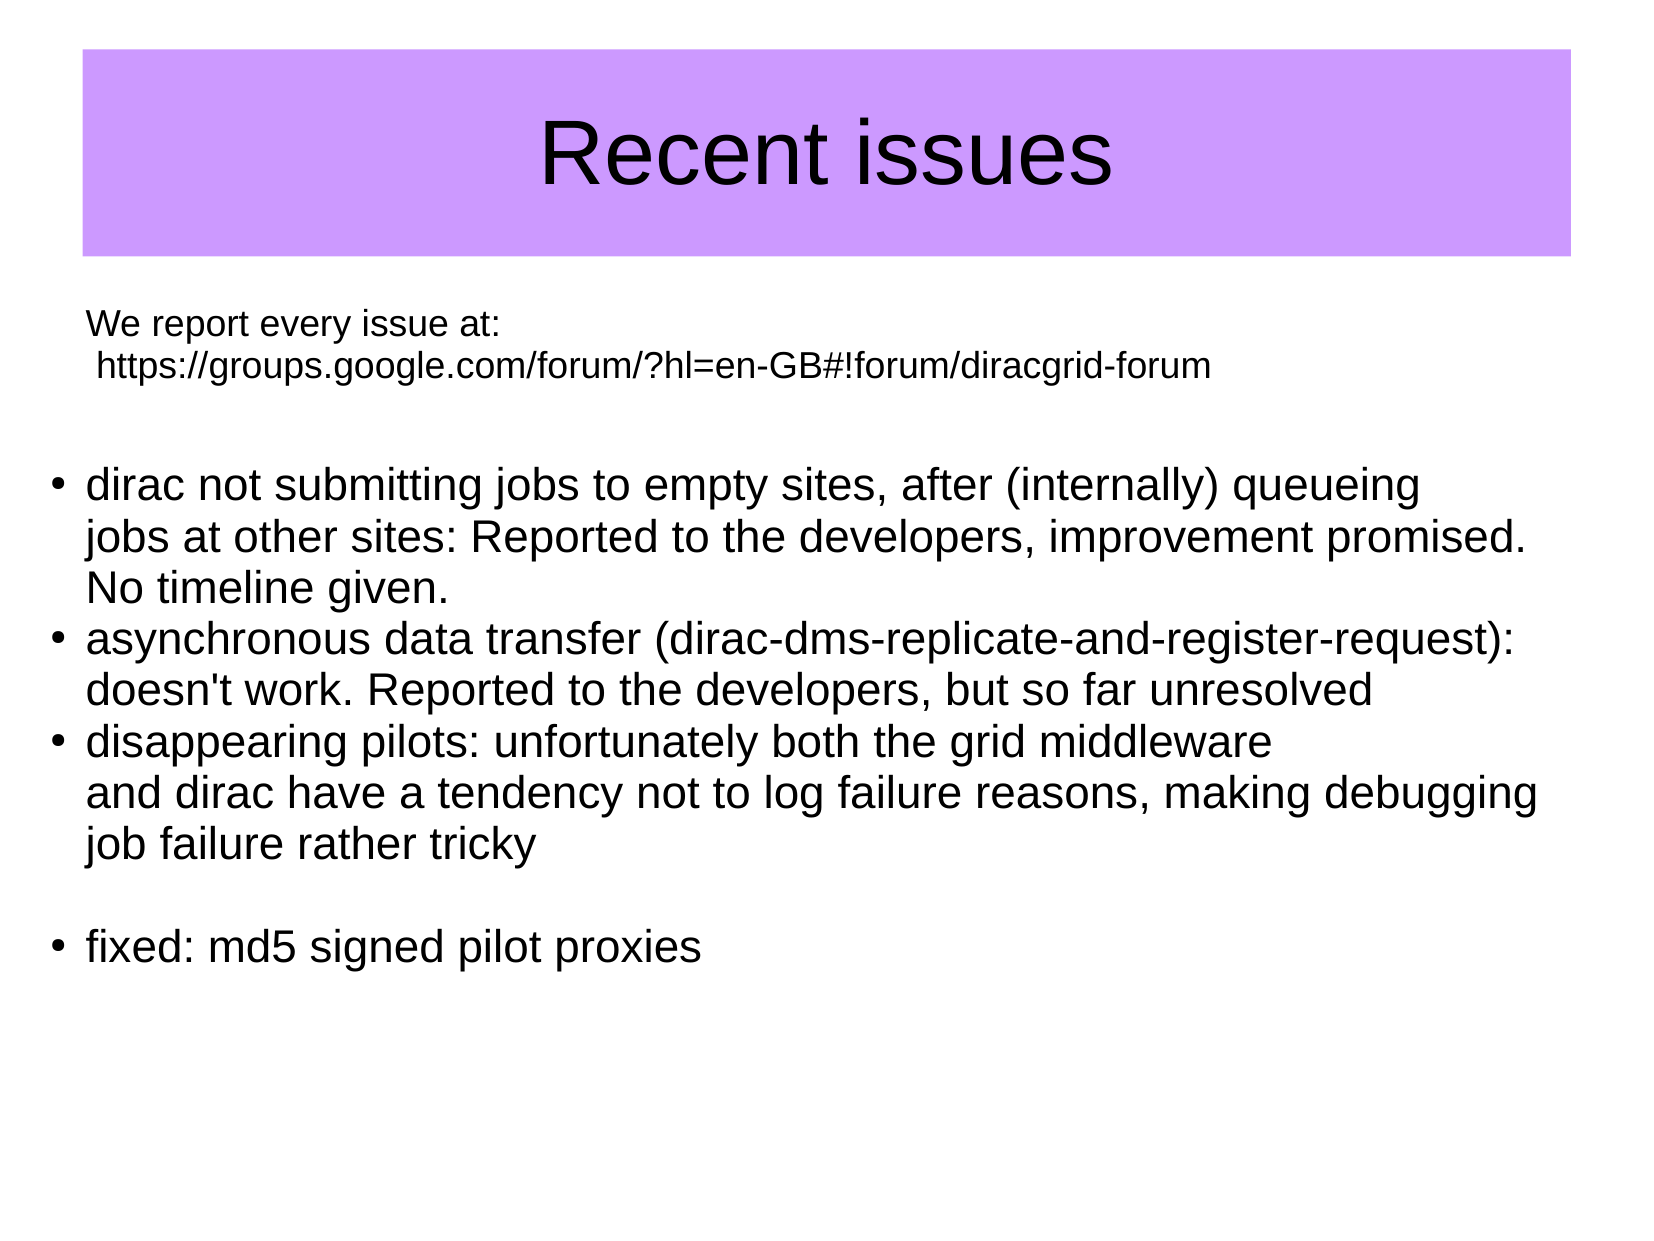

# Recent issues
We report every issue at:
 https://groups.google.com/forum/?hl=en-GB#!forum/diracgrid-forum
dirac not submitting jobs to empty sites, after (internally) queueing
jobs at other sites: Reported to the developers, improvement promised.
No timeline given.
asynchronous data transfer (dirac-dms-replicate-and-register-request):
doesn't work. Reported to the developers, but so far unresolved
disappearing pilots: unfortunately both the grid middleware
and dirac have a tendency not to log failure reasons, making debugging
job failure rather tricky
fixed: md5 signed pilot proxies